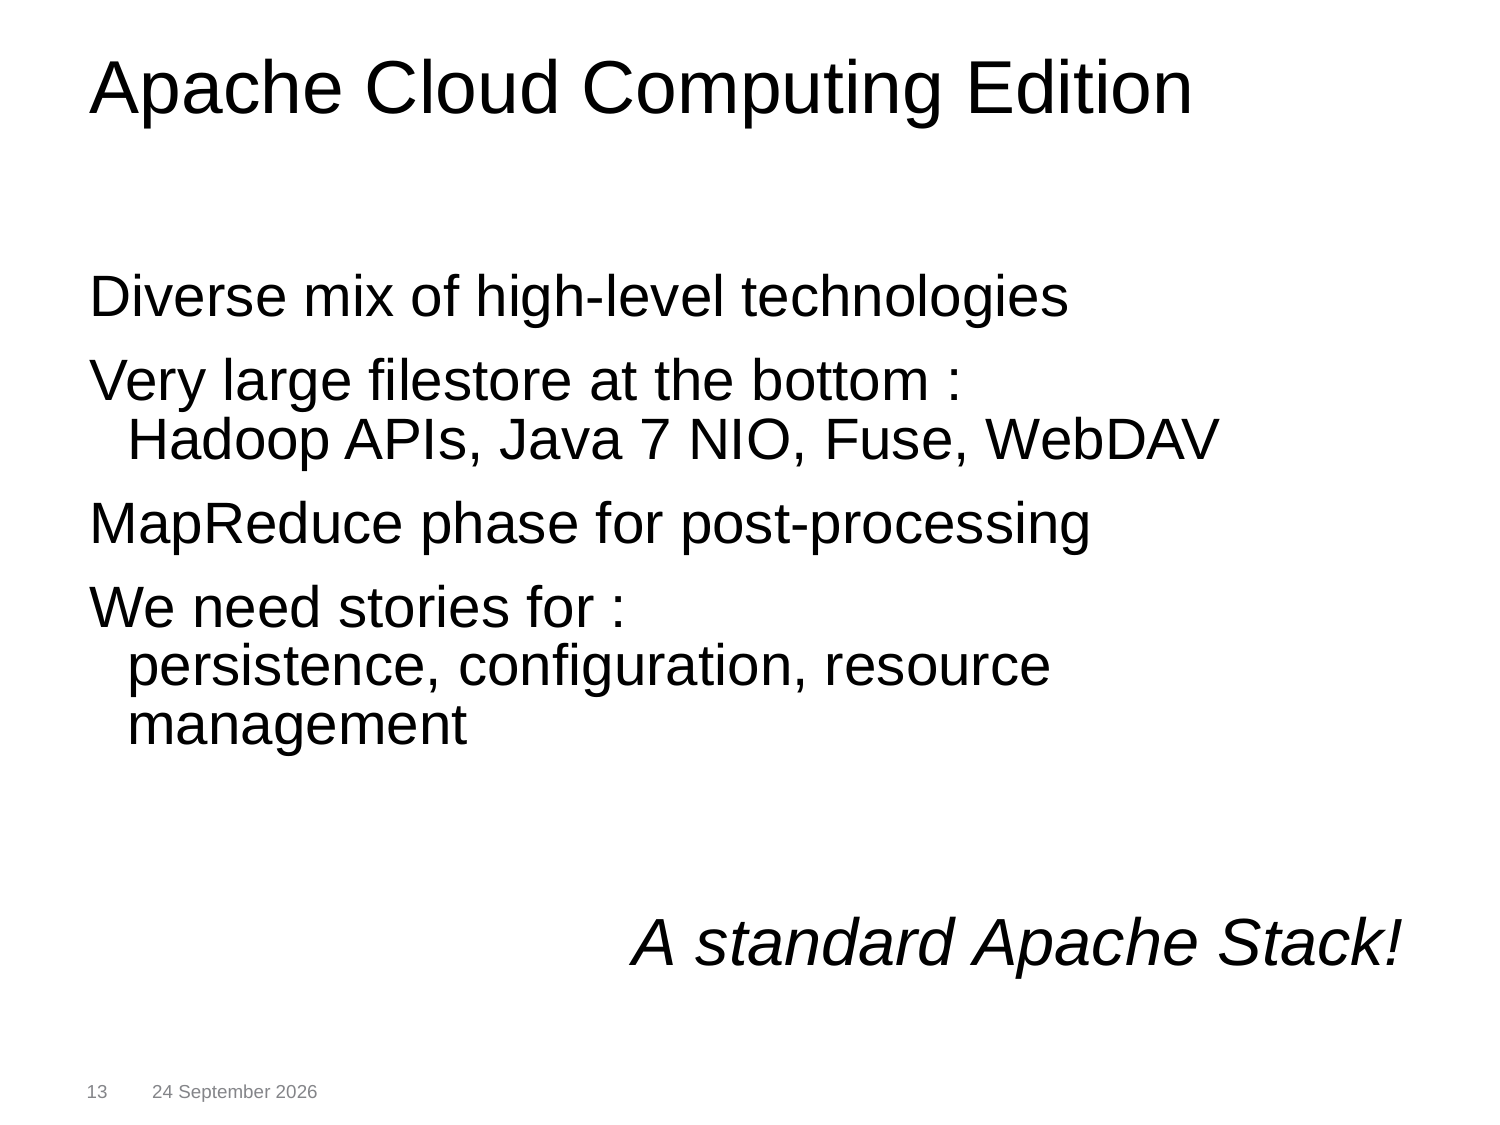

# Apache Cloud Computing Edition
Diverse mix of high-level technologies
Very large filestore at the bottom :
Hadoop APIs, Java 7 NIO, Fuse, WebDAV
MapReduce phase for post-processing
We need stories for :
persistence, configuration, resource management
A standard Apache Stack!